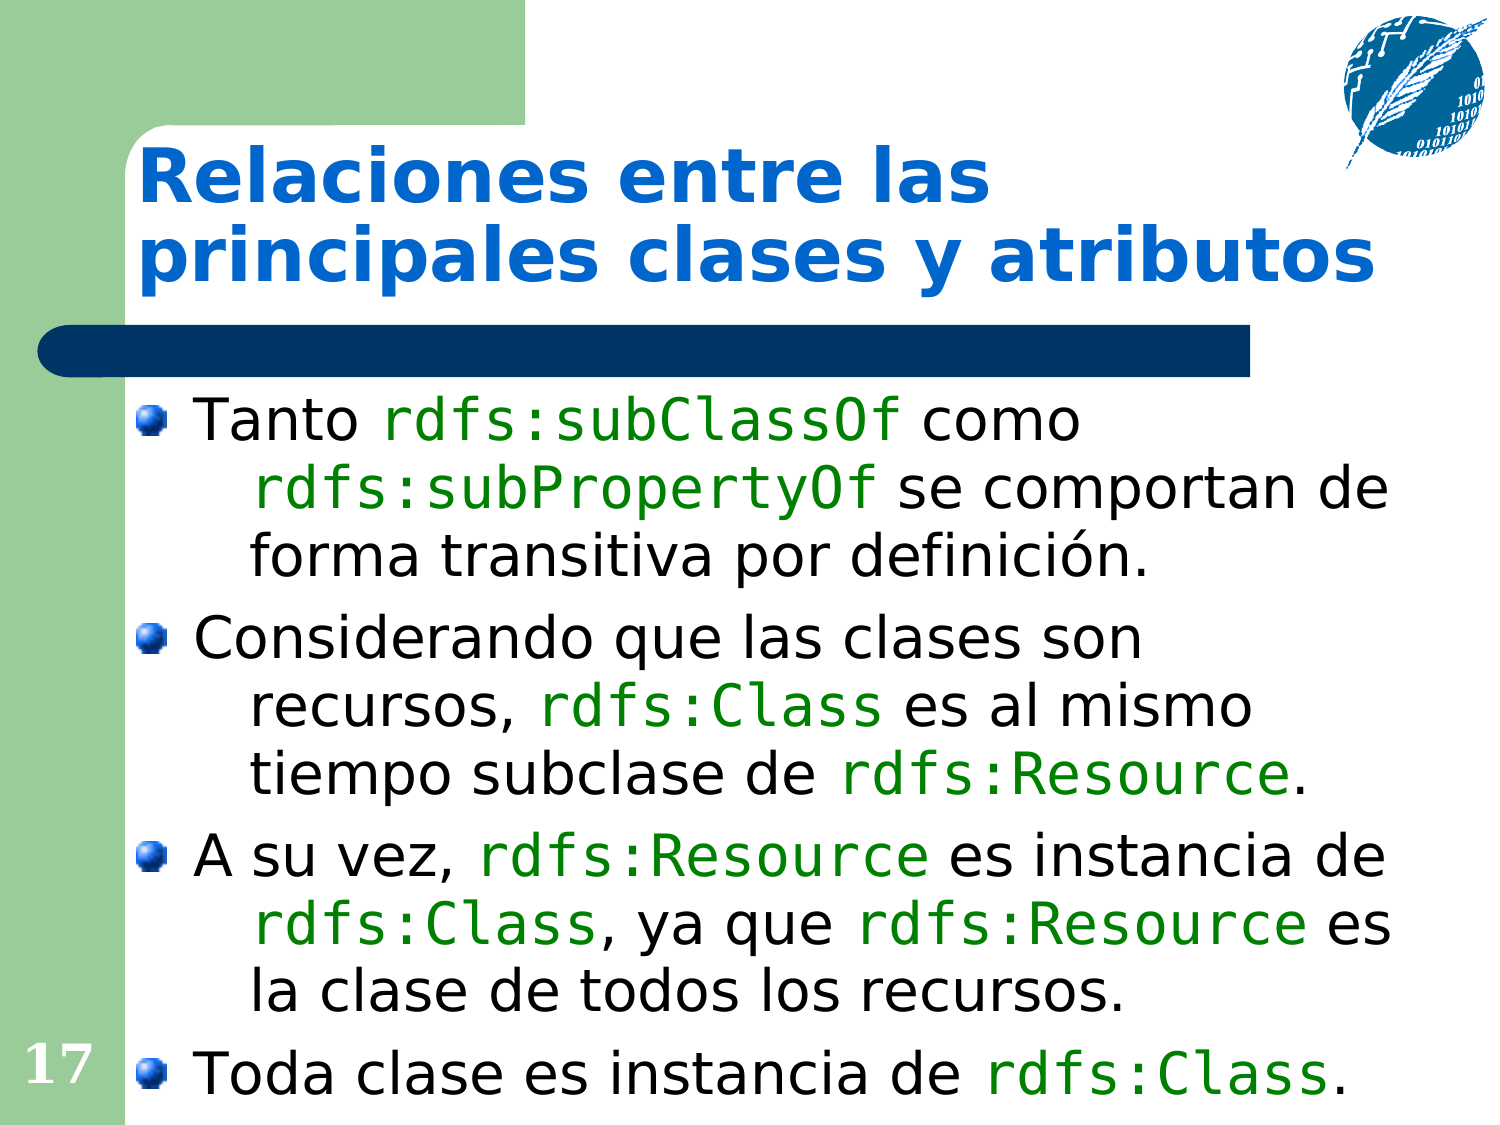

# Relaciones entre las principales clases y atributos
Tanto rdfs:subClassOf como rdfs:subPropertyOf se comportan de forma transitiva por definición.
Considerando que las clases son recursos, rdfs:Class es al mismo tiempo subclase de rdfs:Resource.
A su vez, rdfs:Resource es instancia de rdfs:Class, ya que rdfs:Resource es la clase de todos los recursos.
Toda clase es instancia de rdfs:Class.
17